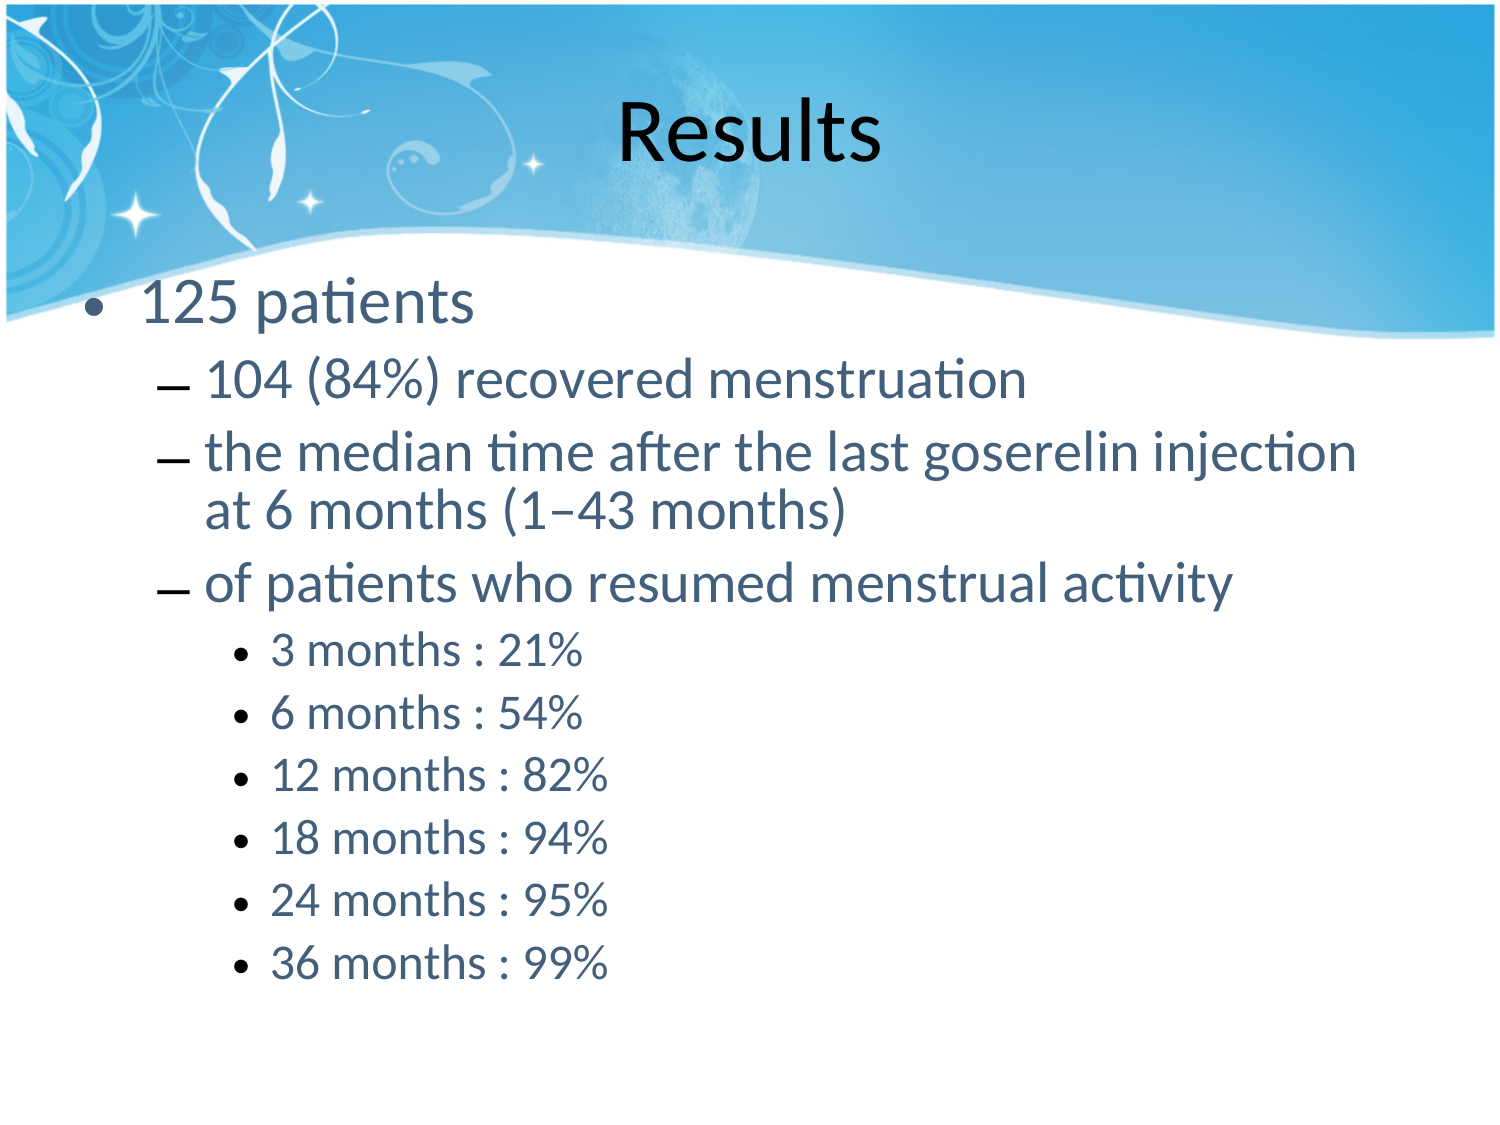

# Results
125 patients
104 (84%) recovered menstruation
the median time after the last goserelin injection at 6 months (1–43 months)
of patients who resumed menstrual activity
3 months : 21%
6 months : 54%
12 months : 82%
18 months : 94%
24 months : 95%
36 months : 99%